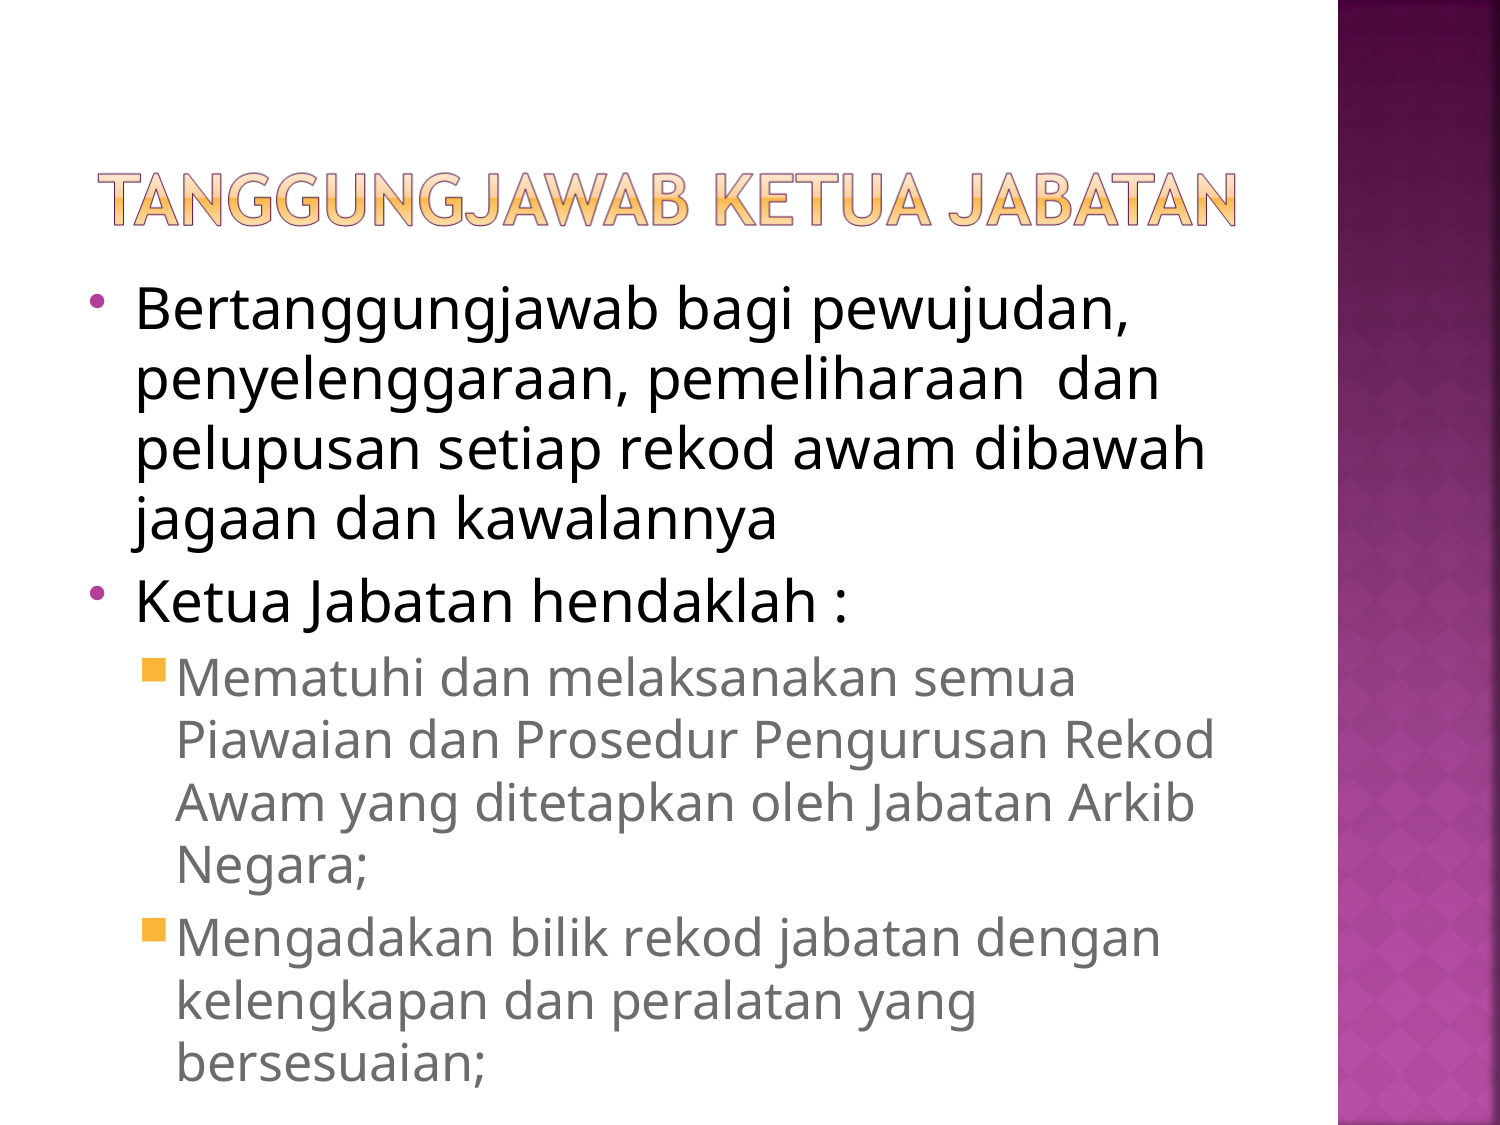

# Bertanggungjawab bagi pewujudan, penyelenggaraan, pemeliharaan dan pelupusan setiap rekod awam dibawah jagaan dan kawalannya
Ketua Jabatan hendaklah :
Mematuhi dan melaksanakan semua Piawaian dan Prosedur Pengurusan Rekod Awam yang ditetapkan oleh Jabatan Arkib Negara;
Mengadakan bilik rekod jabatan dengan kelengkapan dan peralatan yang bersesuaian;